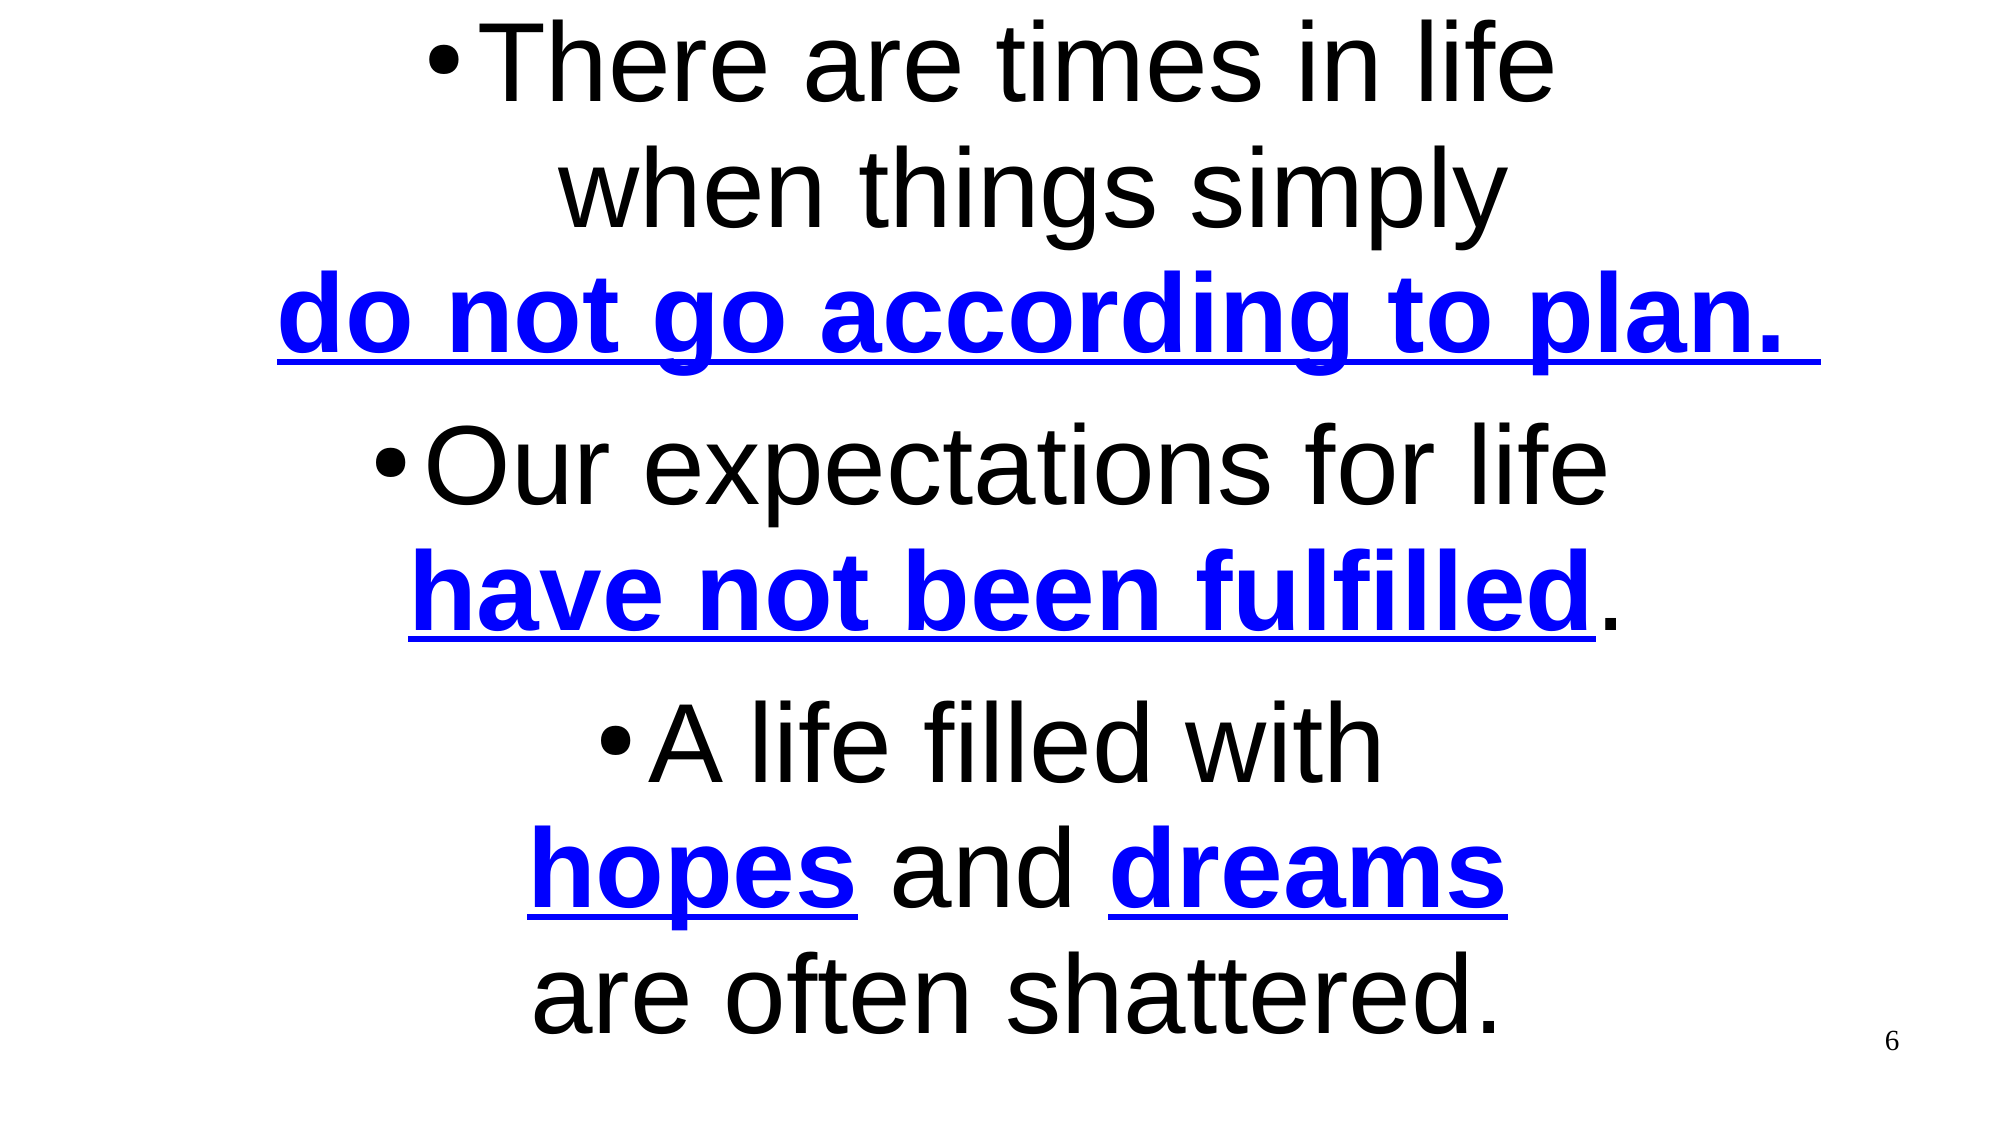

# There are times in life when things simply do not go according to plan.
Our expectations for life
have not been fulfilled.
A life filled with
hopes and dreams
are often shattered.
6